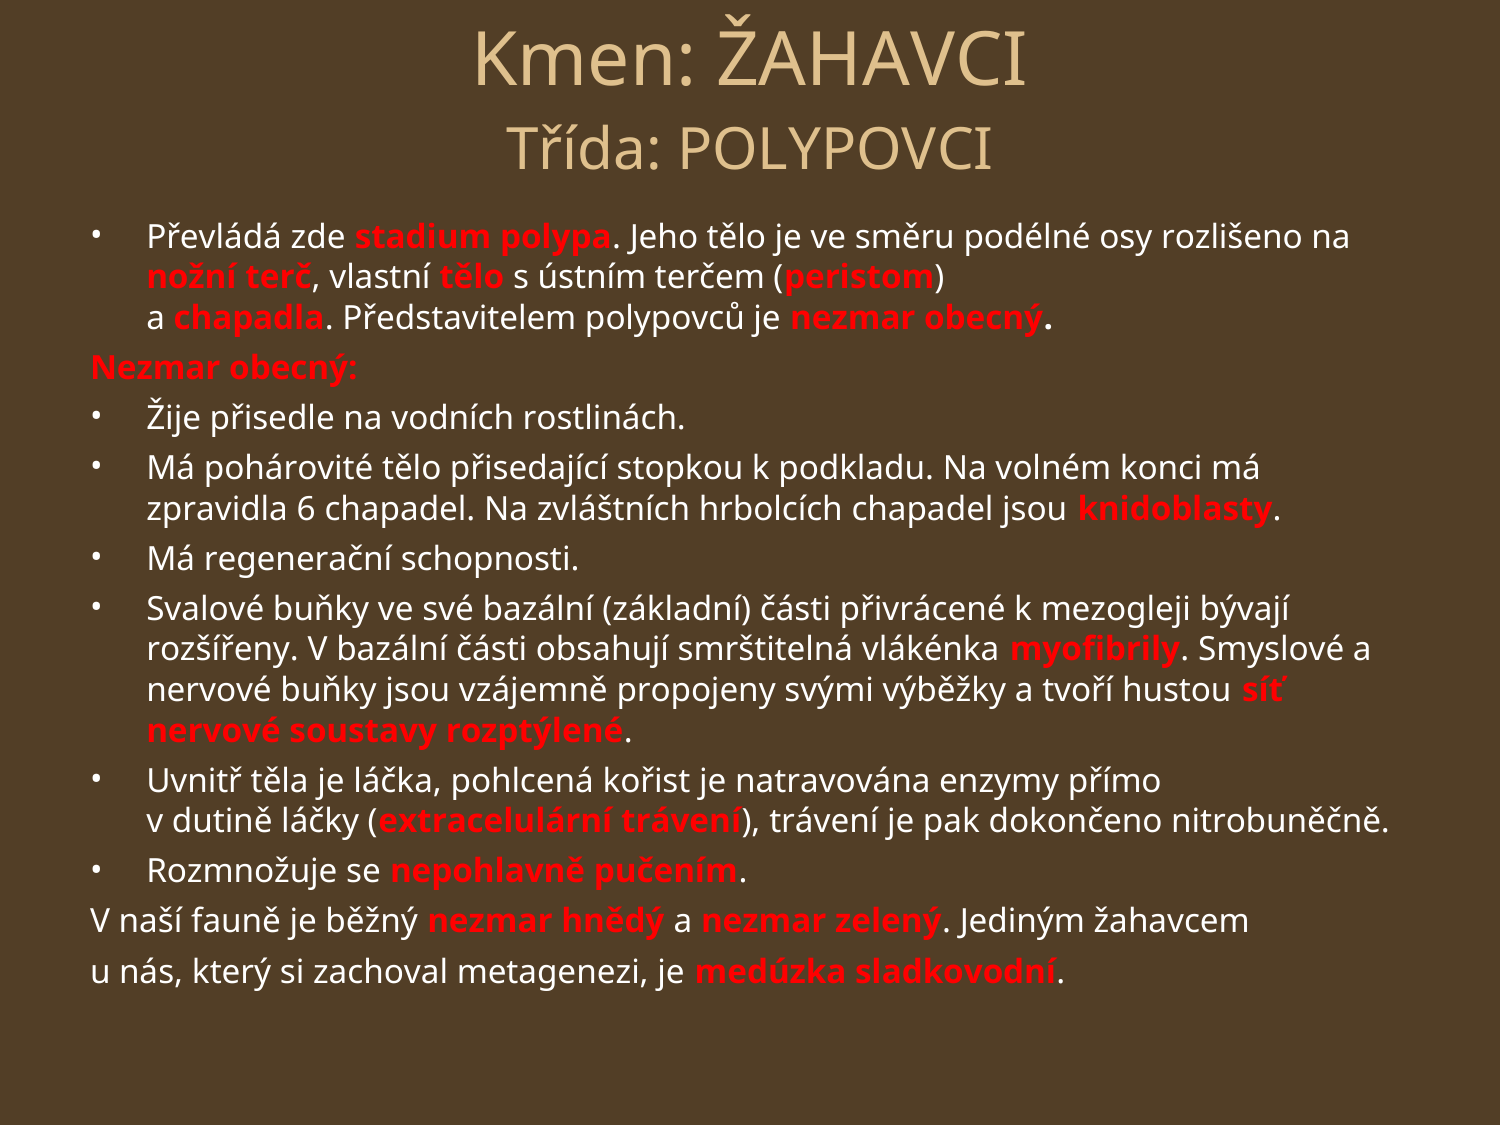

# Kmen: ŽAHAVCI Třída: POLYPOVCI
Převládá zde stadium polypa. Jeho tělo je ve směru podélné osy rozlišeno na nožní terč, vlastní tělo s ústním terčem (peristom)
a chapadla. Představitelem polypovců je nezmar obecný.
Nezmar obecný:
Žije přisedle na vodních rostlinách.
Má pohárovité tělo přisedající stopkou k podkladu. Na volném konci má zpravidla 6 chapadel. Na zvláštních hrbolcích chapadel jsou knidoblasty.
Má regenerační schopnosti.
Svalové buňky ve své bazální (základní) části přivrácené k mezogleji bývají rozšířeny. V bazální části obsahují smrštitelná vlákénka myofibrily. Smyslové a nervové buňky jsou vzájemně propojeny svými výběžky a tvoří hustou síť nervové soustavy rozptýlené.
Uvnitř těla je láčka, pohlcená kořist je natravována enzymy přímo
v dutině láčky (extracelulární trávení), trávení je pak dokončeno nitrobuněčně.
Rozmnožuje se nepohlavně pučením.
V naší fauně je běžný nezmar hnědý a nezmar zelený. Jediným žahavcem
u nás, který si zachoval metagenezi, je medúzka sladkovodní.